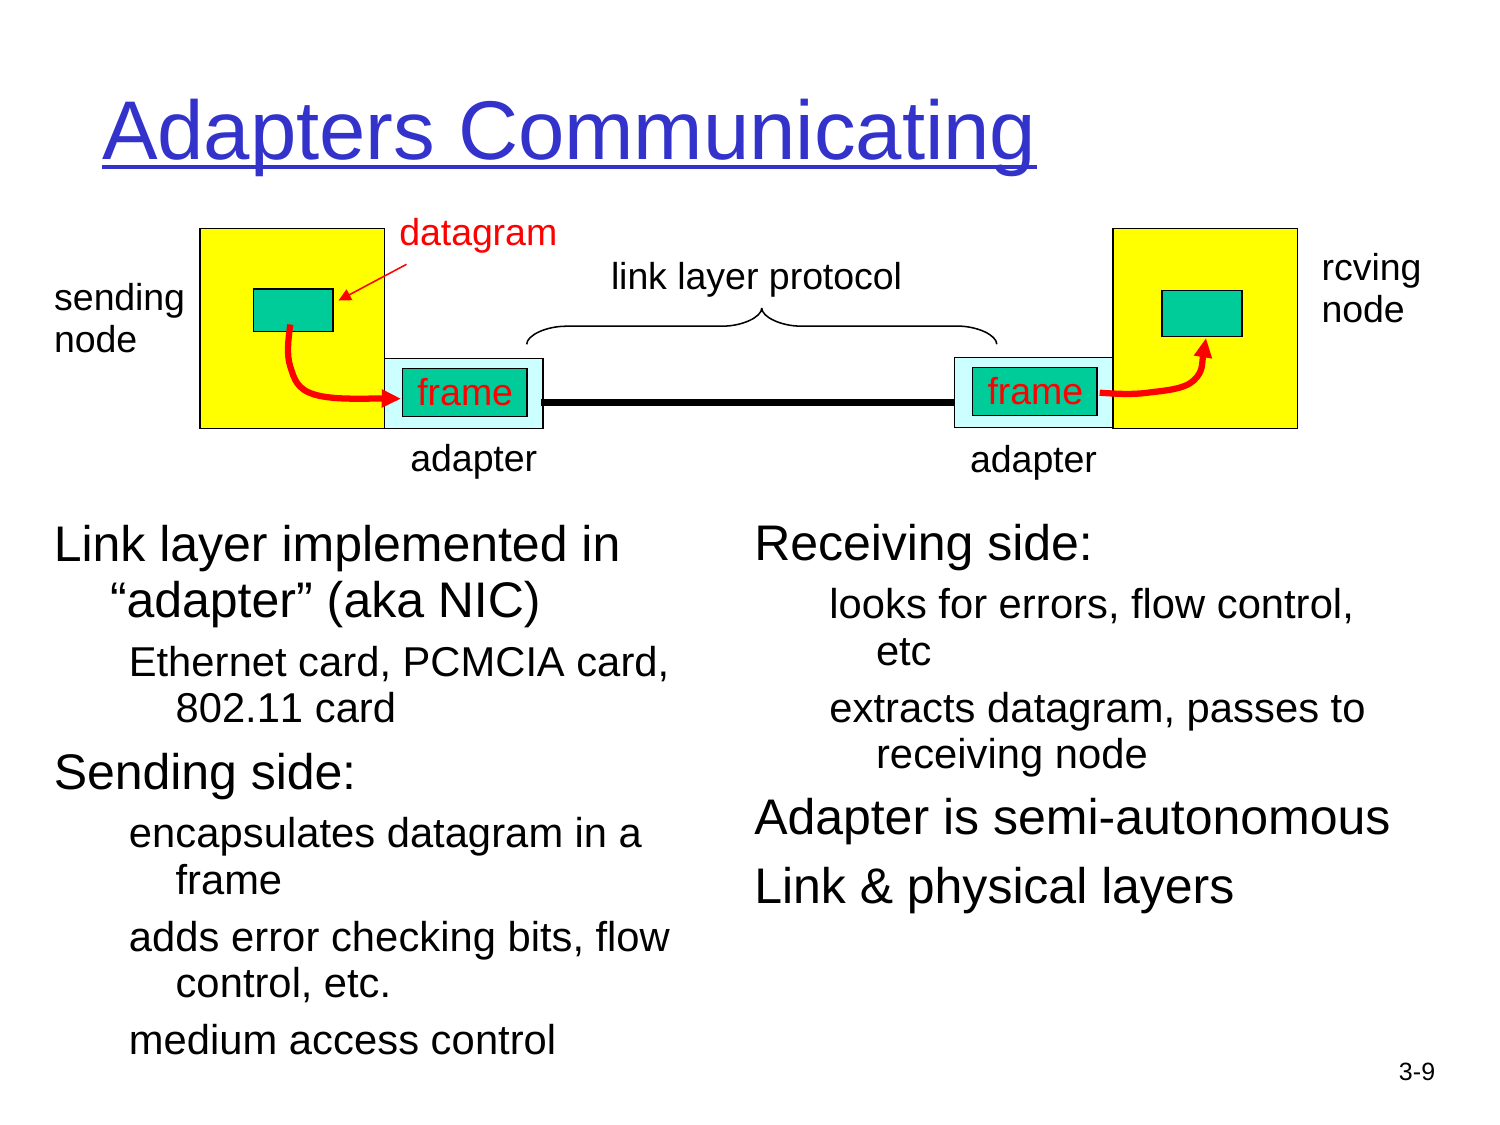

# Adapters Communicating
datagram
rcving
node
link layer protocol
sending
node
frame
frame
adapter
adapter
Receiving side:
looks for errors, flow control, etc
extracts datagram, passes to receiving node
Adapter is semi-autonomous
Link & physical layers
Link layer implemented in “adapter” (aka NIC)
Ethernet card, PCMCIA card, 802.11 card
Sending side:
encapsulates datagram in a frame
adds error checking bits, flow control, etc.
medium access control
9